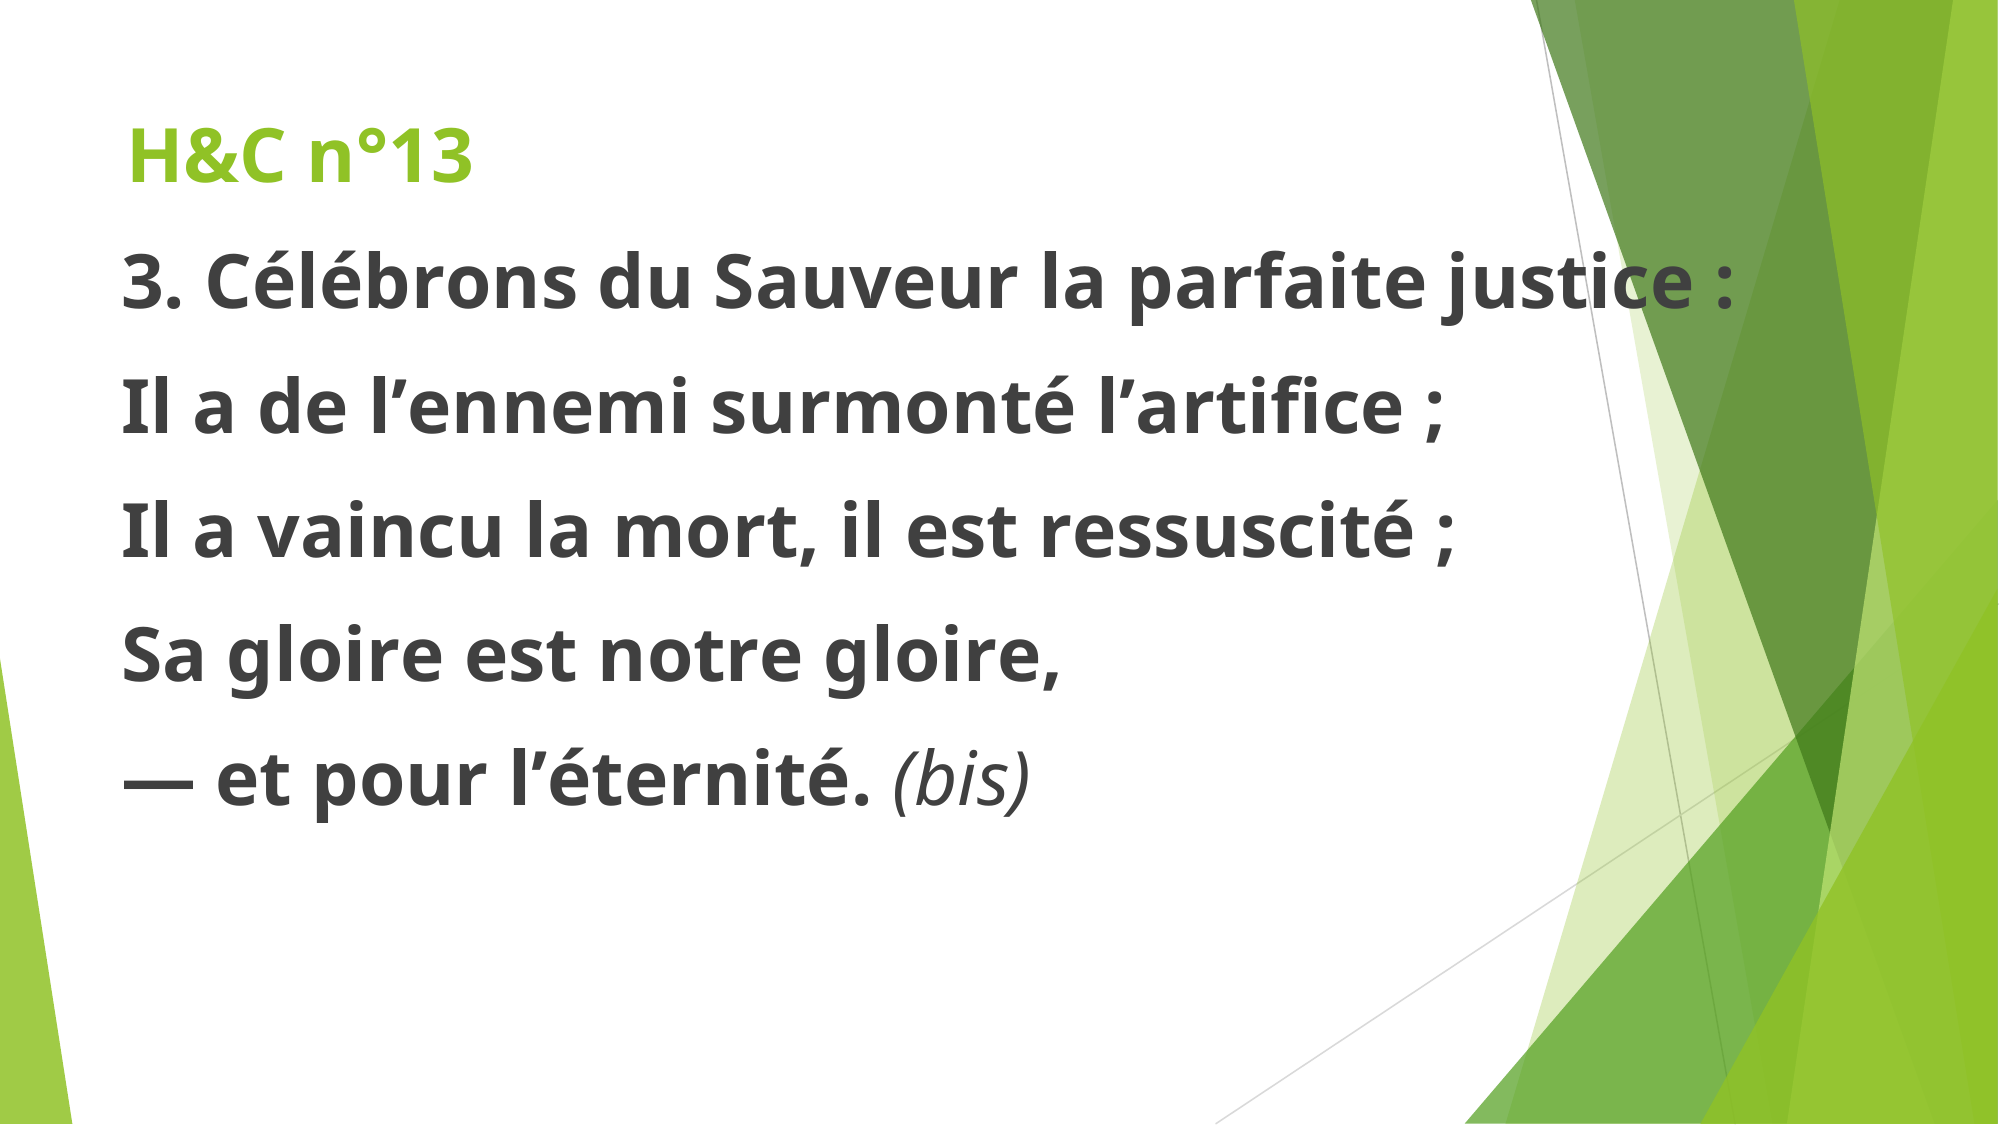

H&C n°13
3. Célébrons du Sauveur la parfaite justice :
Il a de l’ennemi surmonté l’artifice ;
Il a vaincu la mort, il est ressuscité ;
Sa gloire est notre gloire,
— et pour l’éternité. (bis)